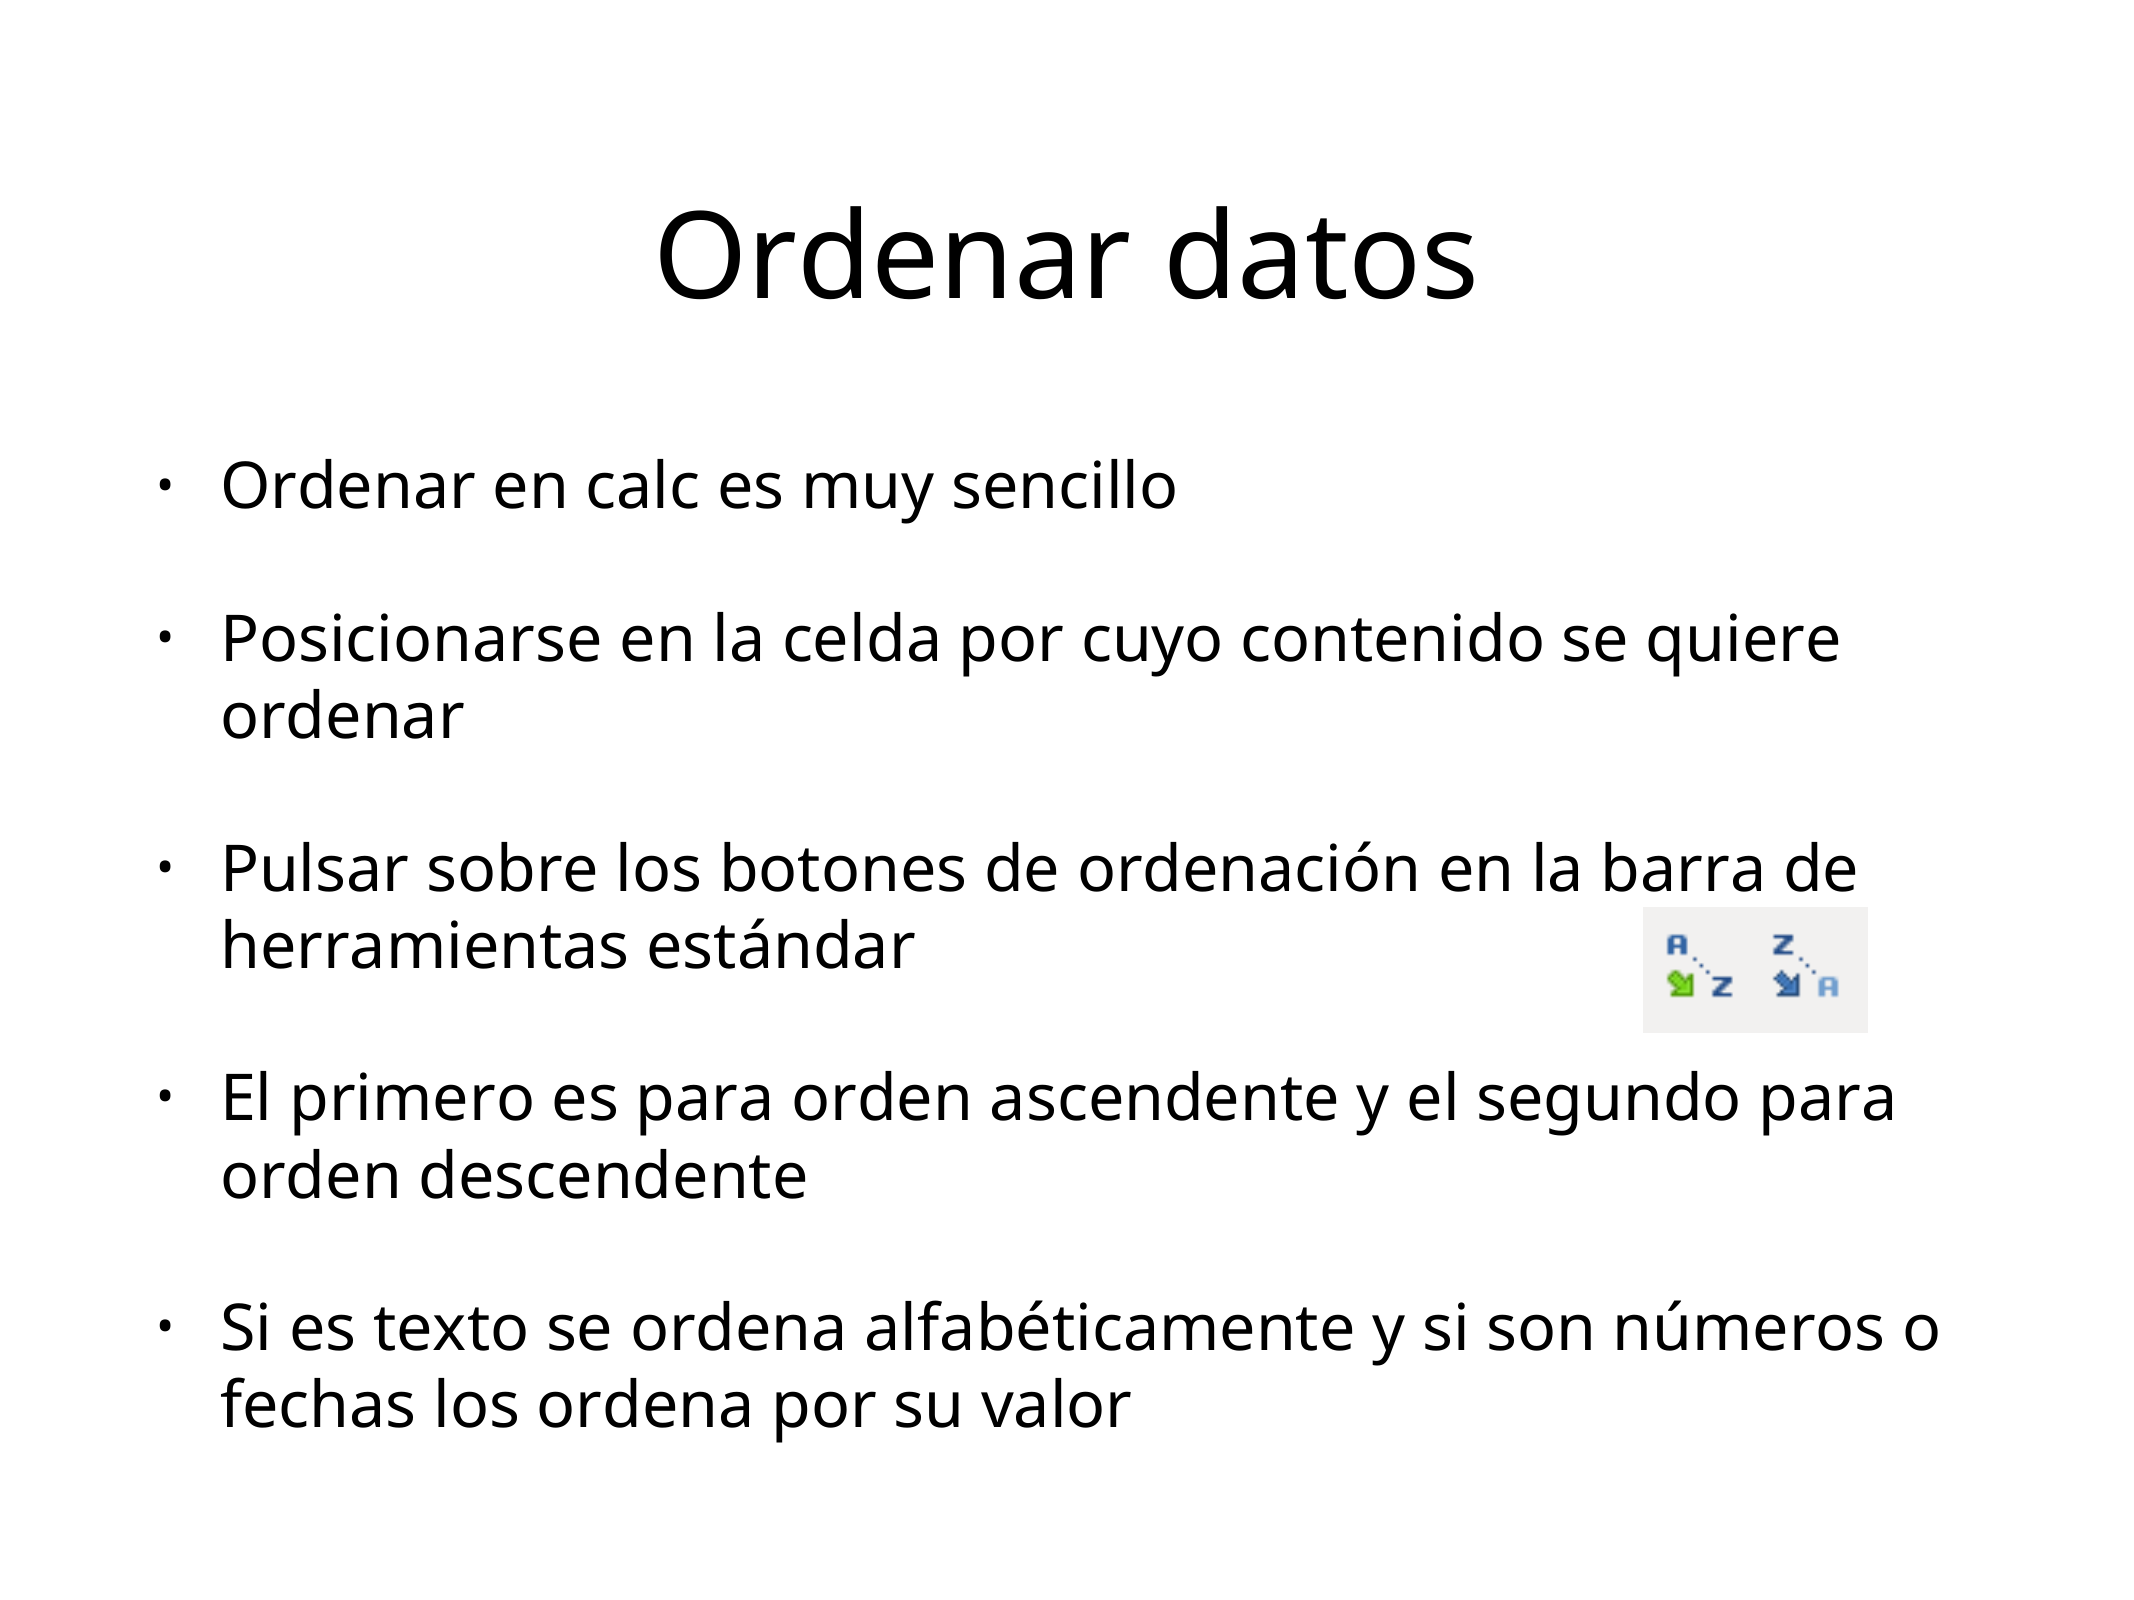

# Ordenar datos
Ordenar en calc es muy sencillo
Posicionarse en la celda por cuyo contenido se quiere ordenar
Pulsar sobre los botones de ordenación en la barra de herramientas estándar
El primero es para orden ascendente y el segundo para orden descendente
Si es texto se ordena alfabéticamente y si son números o fechas los ordena por su valor